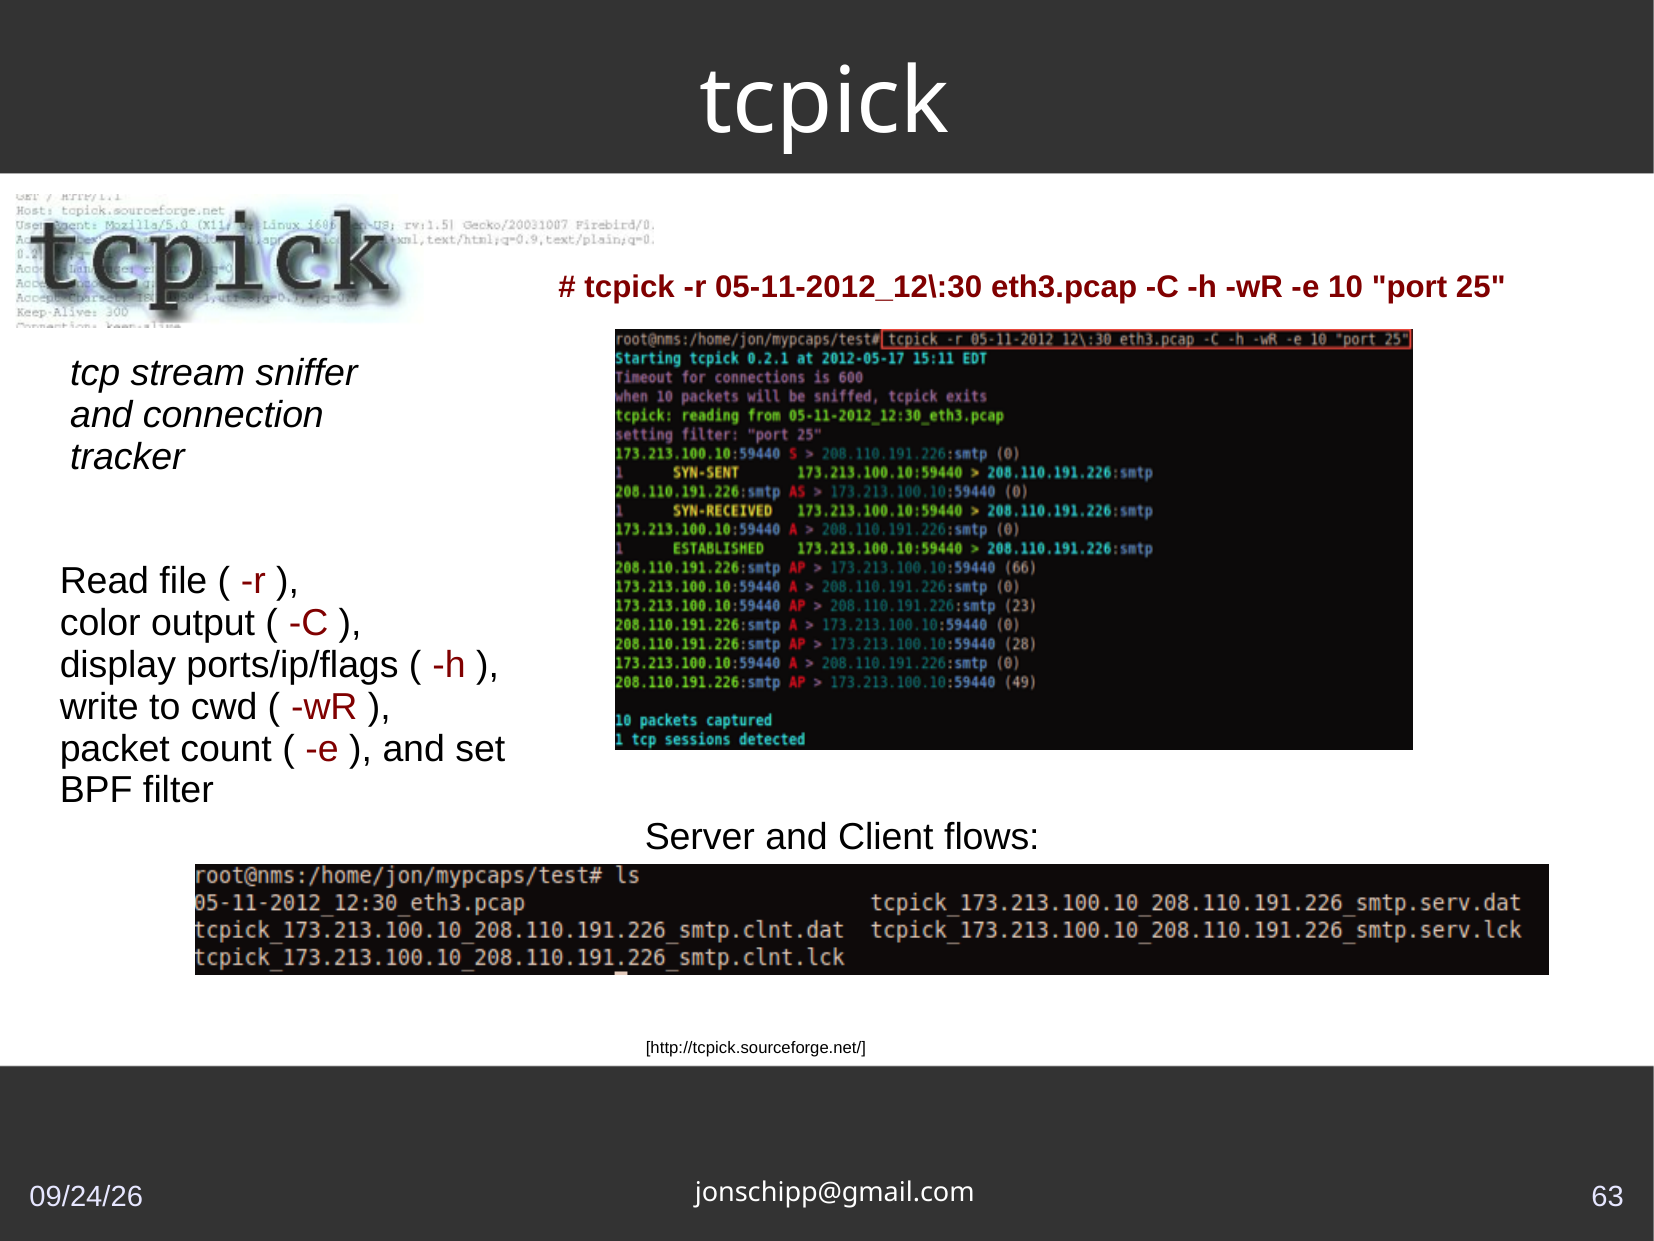

tcpick
# tcpick -r 05-11-2012_12\:30 eth3.pcap -C -h -wR -e 10 "port 25"
 tcp stream sniffer and connection tracker
Read file ( -r ),
color output ( -C ),
display ports/ip/flags ( -h ),
write to cwd ( -wR ),
packet count ( -e ), and set BPF filter
Server and Client flows:
[http://tcpick.sourceforge.net/]
jonschipp@gmail.com